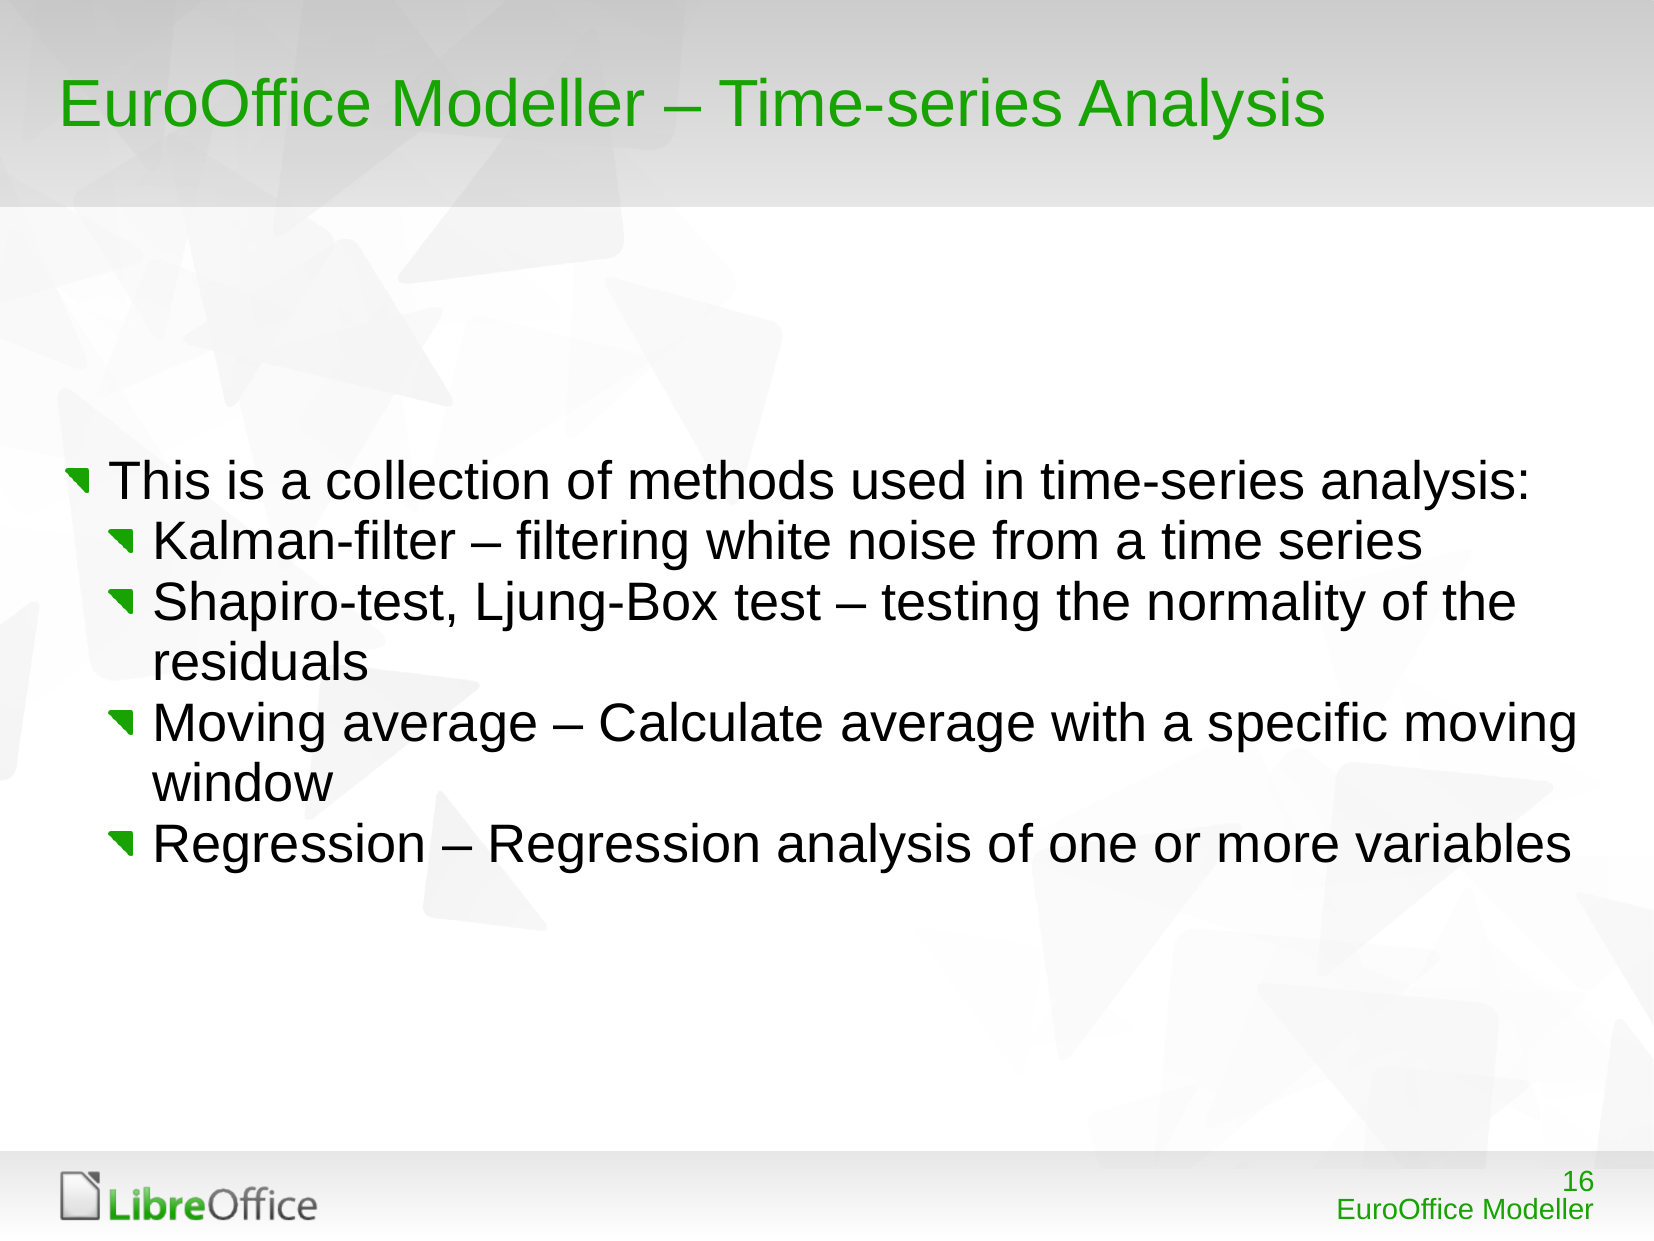

# EuroOffice Modeller – Time-series Analysis
This is a collection of methods used in time-series analysis:
Kalman-filter – filtering white noise from a time series
Shapiro-test, Ljung-Box test – testing the normality of the residuals
Moving average – Calculate average with a specific moving window
Regression – Regression analysis of one or more variables
16
EuroOffice Modeller